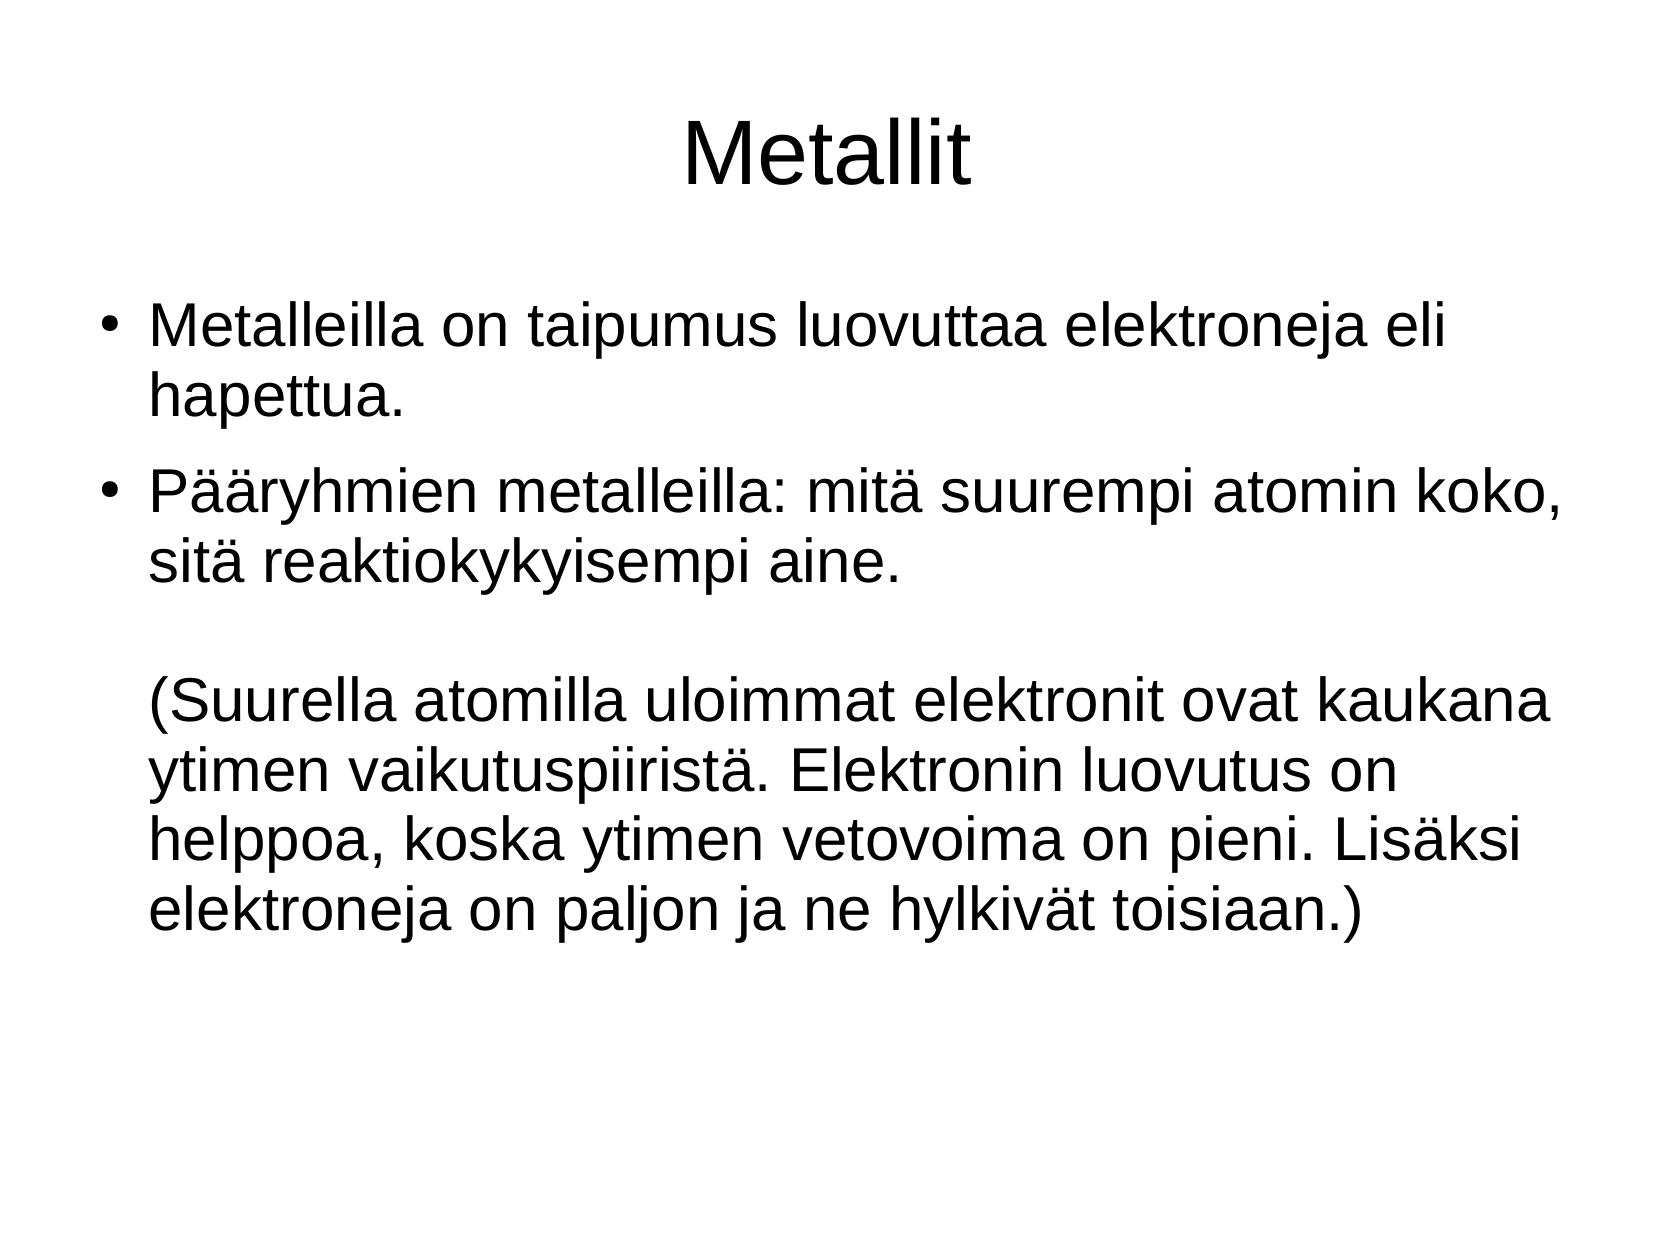

# Metallit
Metalleilla on taipumus luovuttaa elektroneja eli hapettua.
Pääryhmien metalleilla: mitä suurempi atomin koko, sitä reaktiokykyisempi aine.
(Suurella atomilla uloimmat elektronit ovat kaukana ytimen vaikutuspiiristä. Elektronin luovutus on helppoa, koska ytimen vetovoima on pieni. Lisäksi elektroneja on paljon ja ne hylkivät toisiaan.)